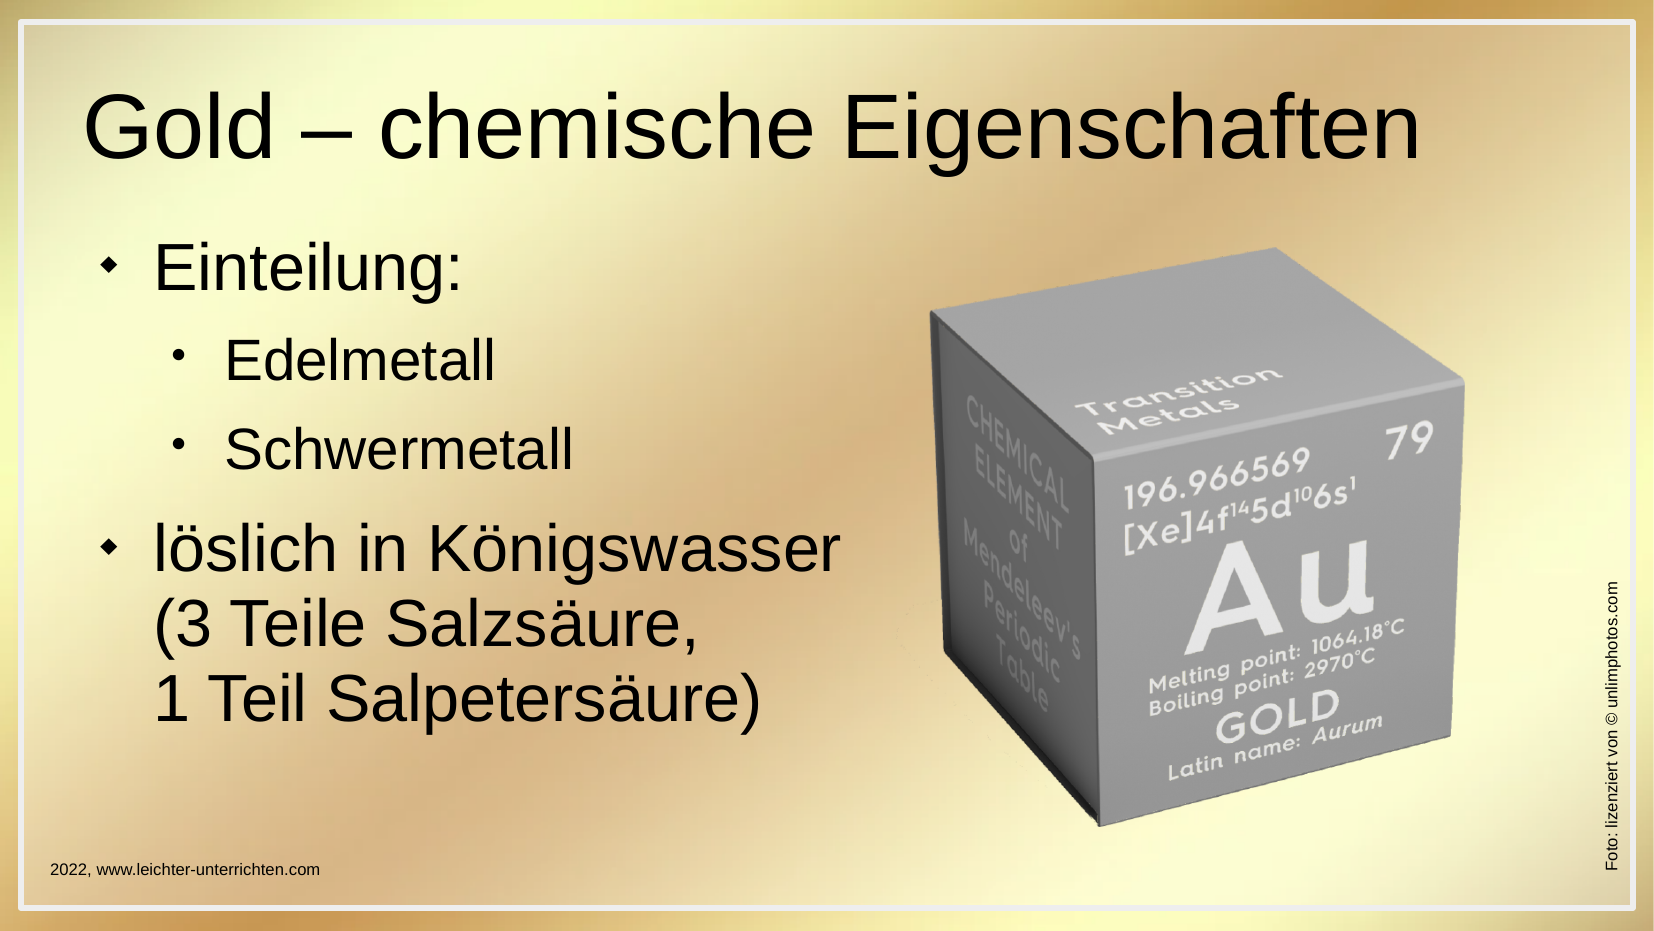

# Gold – chemische Eigenschaften
Einteilung:
Edelmetall
Schwermetall
löslich in Königswasser
(3 Teile Salzsäure,
1 Teil Salpetersäure)
Foto: lizenziert von © unlimphotos.com